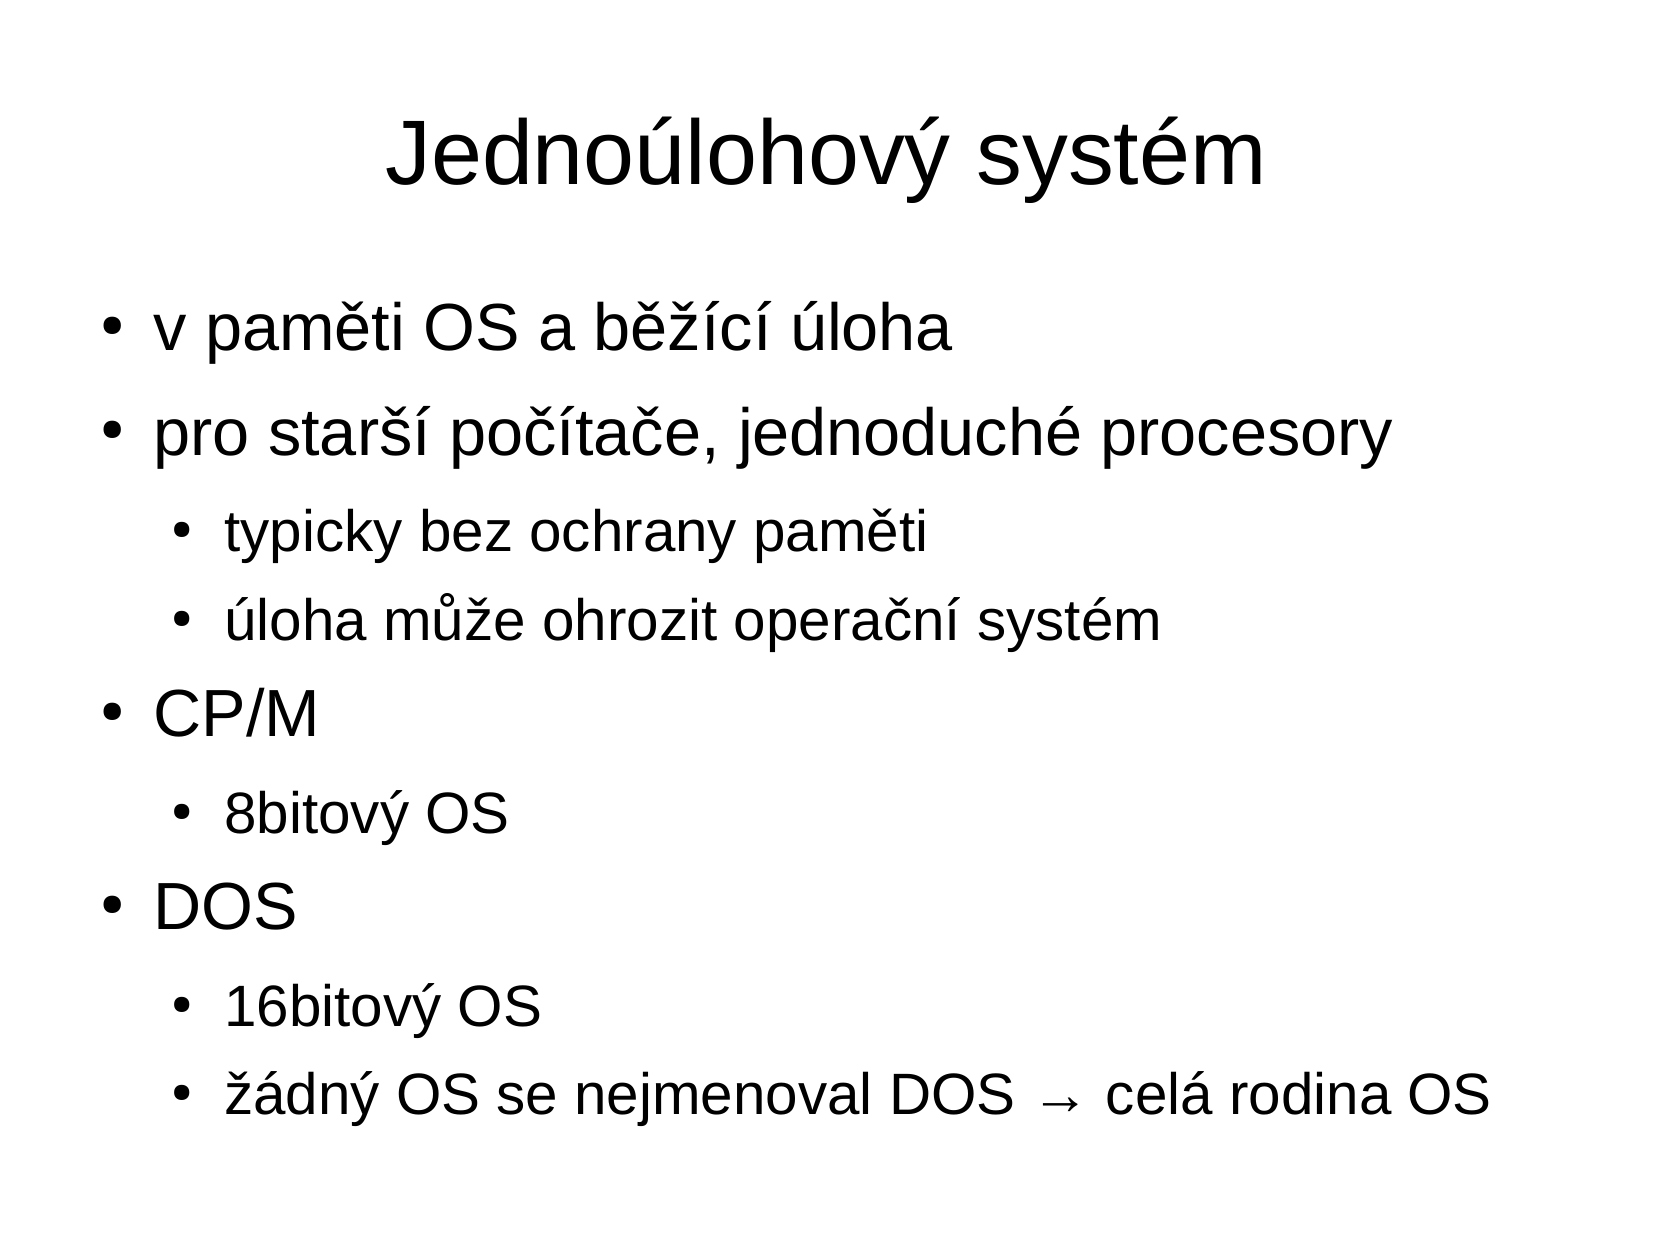

# Jednoúlohový systém
v paměti OS a běžící úloha
pro starší počítače, jednoduché procesory
typicky bez ochrany paměti
úloha může ohrozit operační systém
CP/M
8bitový OS
DOS
16bitový OS
žádný OS se nejmenoval DOS → celá rodina OS